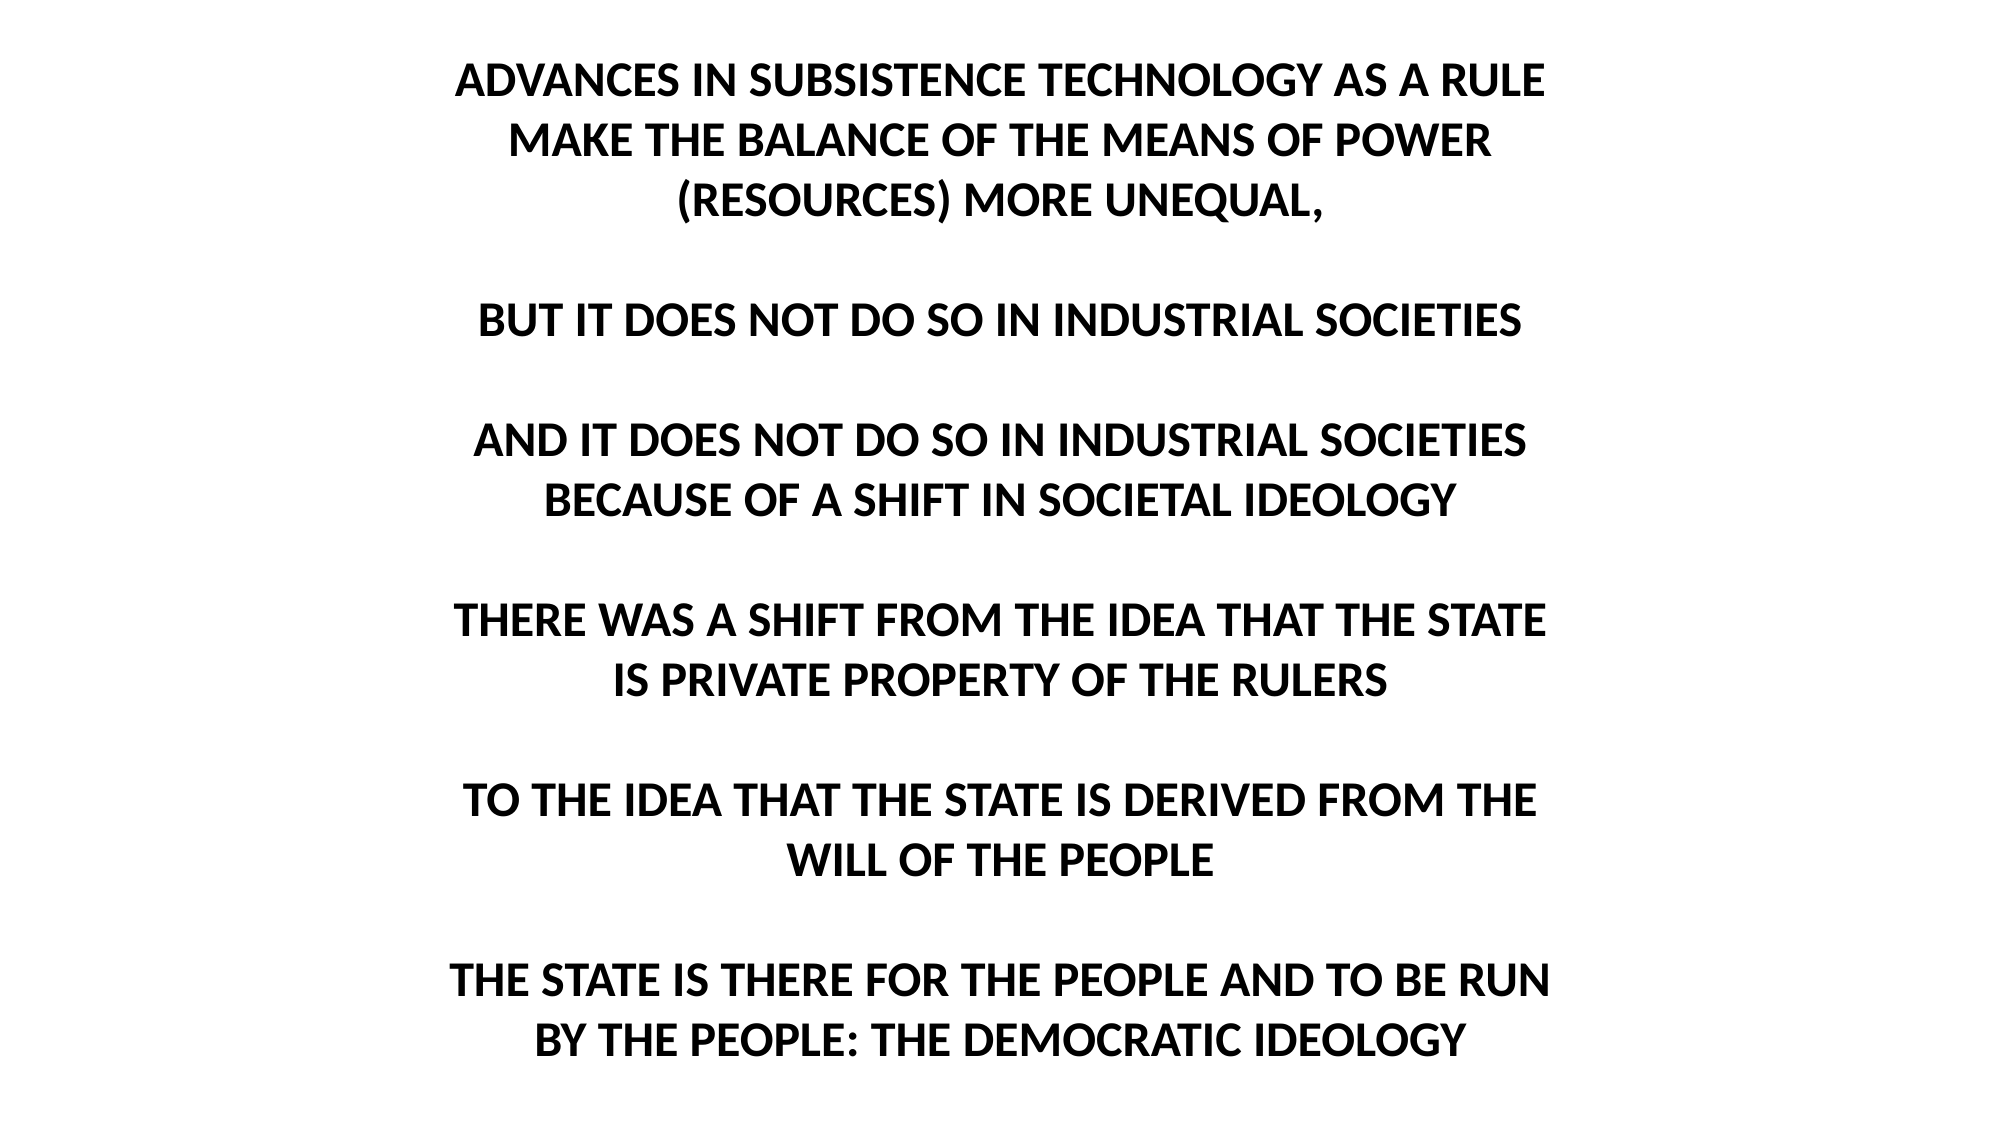

ADVANCES IN SUBSISTENCE TECHNOLOGY AS A RULE MAKE THE BALANCE OF THE MEANS OF POWER (RESOURCES) MORE UNEQUAL,
BUT IT DOES NOT DO SO IN INDUSTRIAL SOCIETIES
AND IT DOES NOT DO SO IN INDUSTRIAL SOCIETIES
BECAUSE OF A SHIFT IN SOCIETAL IDEOLOGY
THERE WAS A SHIFT FROM THE IDEA THAT THE STATE IS PRIVATE PROPERTY OF THE RULERS
TO THE IDEA THAT THE STATE IS DERIVED FROM THE WILL OF THE PEOPLE
THE STATE IS THERE FOR THE PEOPLE AND TO BE RUN BY THE PEOPLE: THE DEMOCRATIC IDEOLOGY